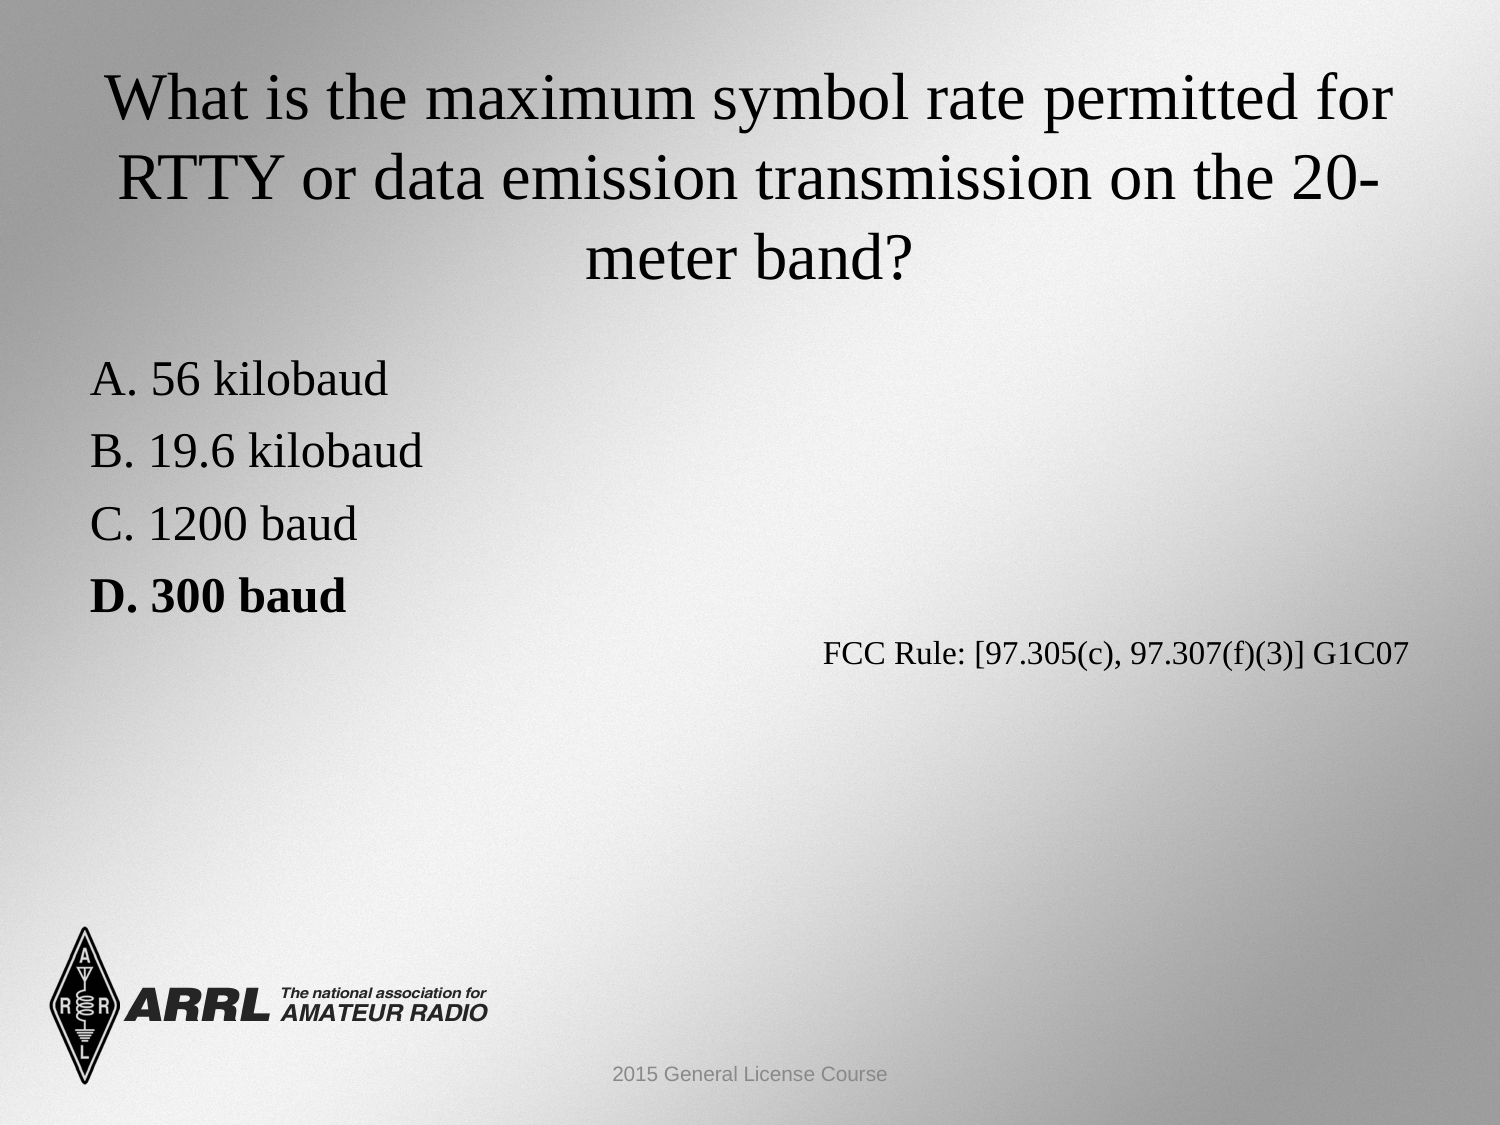

# What is the maximum symbol rate permitted for RTTY or data emission transmission on the 20-meter band?
A. 56 kilobaud
B. 19.6 kilobaud
C. 1200 baud
D. 300 baud
FCC Rule: [97.305(c), 97.307(f)(3)] G1C07
2015 General License Course